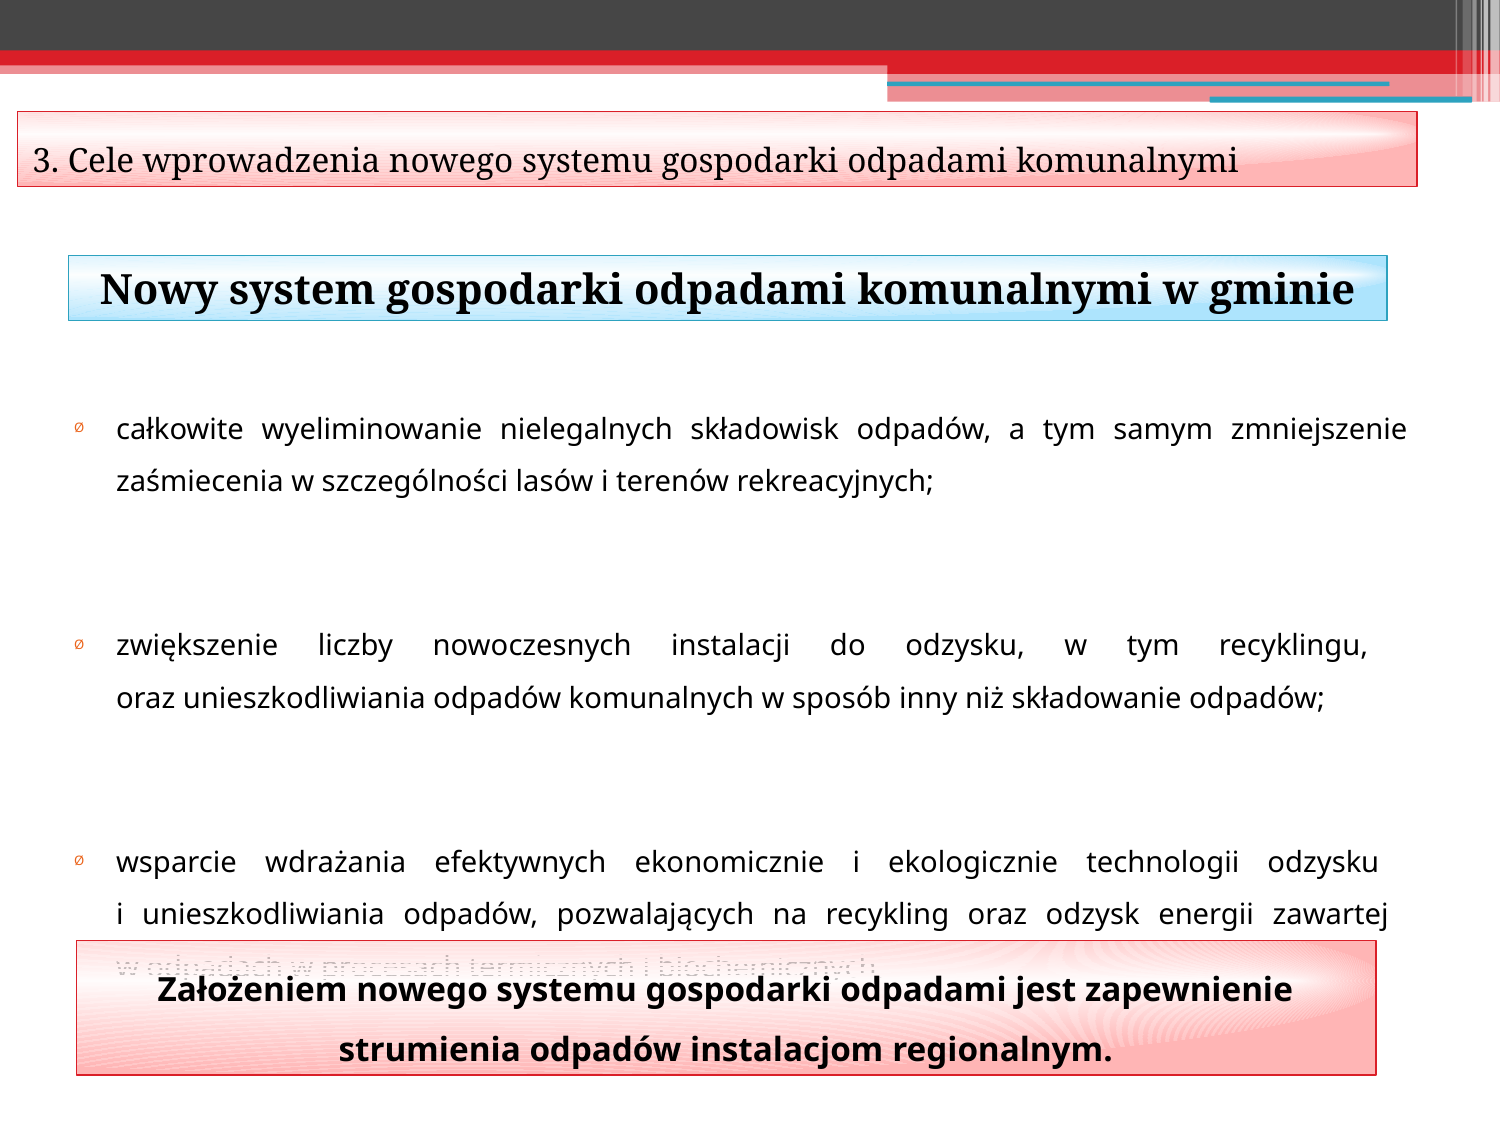

3. Cele wprowadzenia nowego systemu gospodarki odpadami komunalnymi
Nowy system gospodarki odpadami komunalnymi w gminie
# całkowite wyeliminowanie nielegalnych składowisk odpadów, a tym samym zmniejszenie zaśmiecenia w szczególności lasów i terenów rekreacyjnych;
zwiększenie liczby nowoczesnych instalacji do odzysku, w tym recyklingu,
oraz unieszkodliwiania odpadów komunalnych w sposób inny niż składowanie odpadów;
wsparcie wdrażania efektywnych ekonomicznie i ekologicznie technologii odzysku
i unieszkodliwiania odpadów, pozwalających na recykling oraz odzysk energii zawartej
w odpadach w procesach termicznych i biochemicznych.
Założeniem nowego systemu gospodarki odpadami jest zapewnienie strumienia odpadów instalacjom regionalnym.